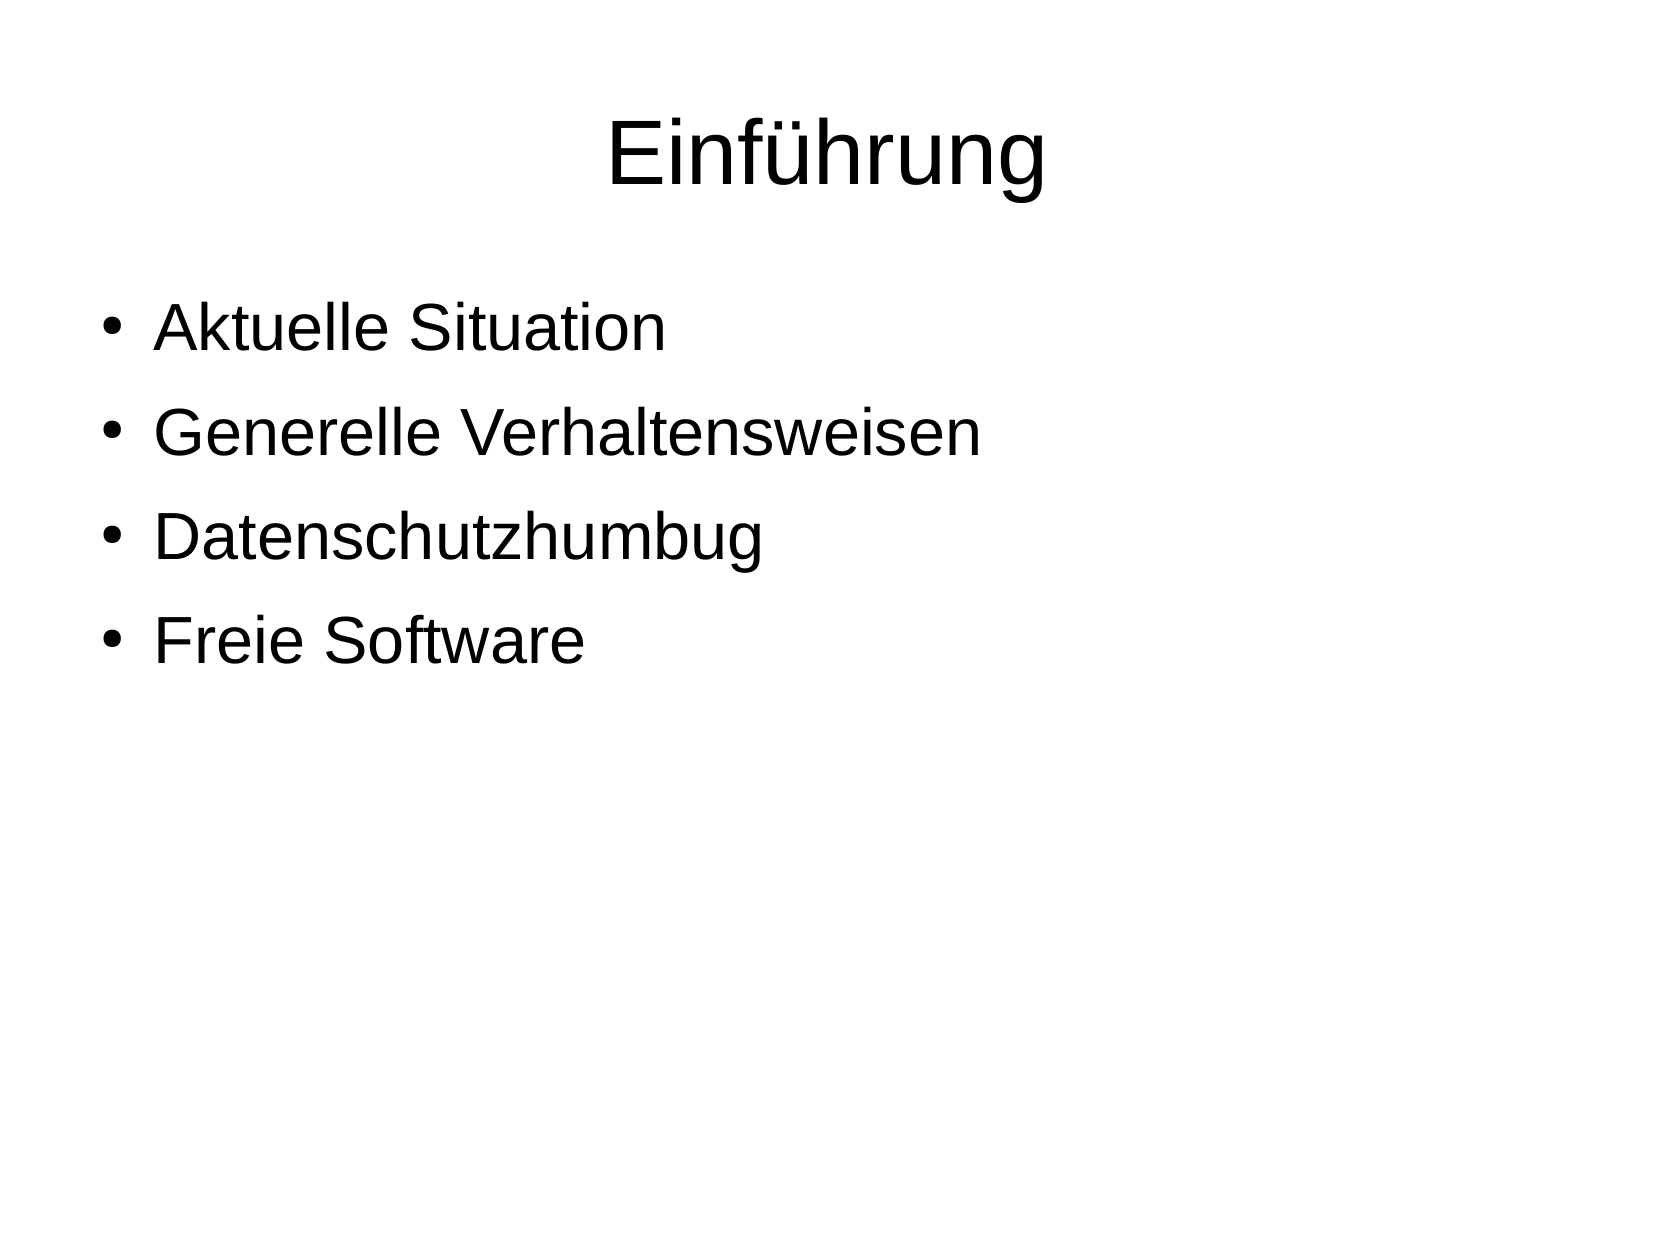

# Einführung
Aktuelle Situation
Generelle Verhaltensweisen
Datenschutzhumbug
Freie Software